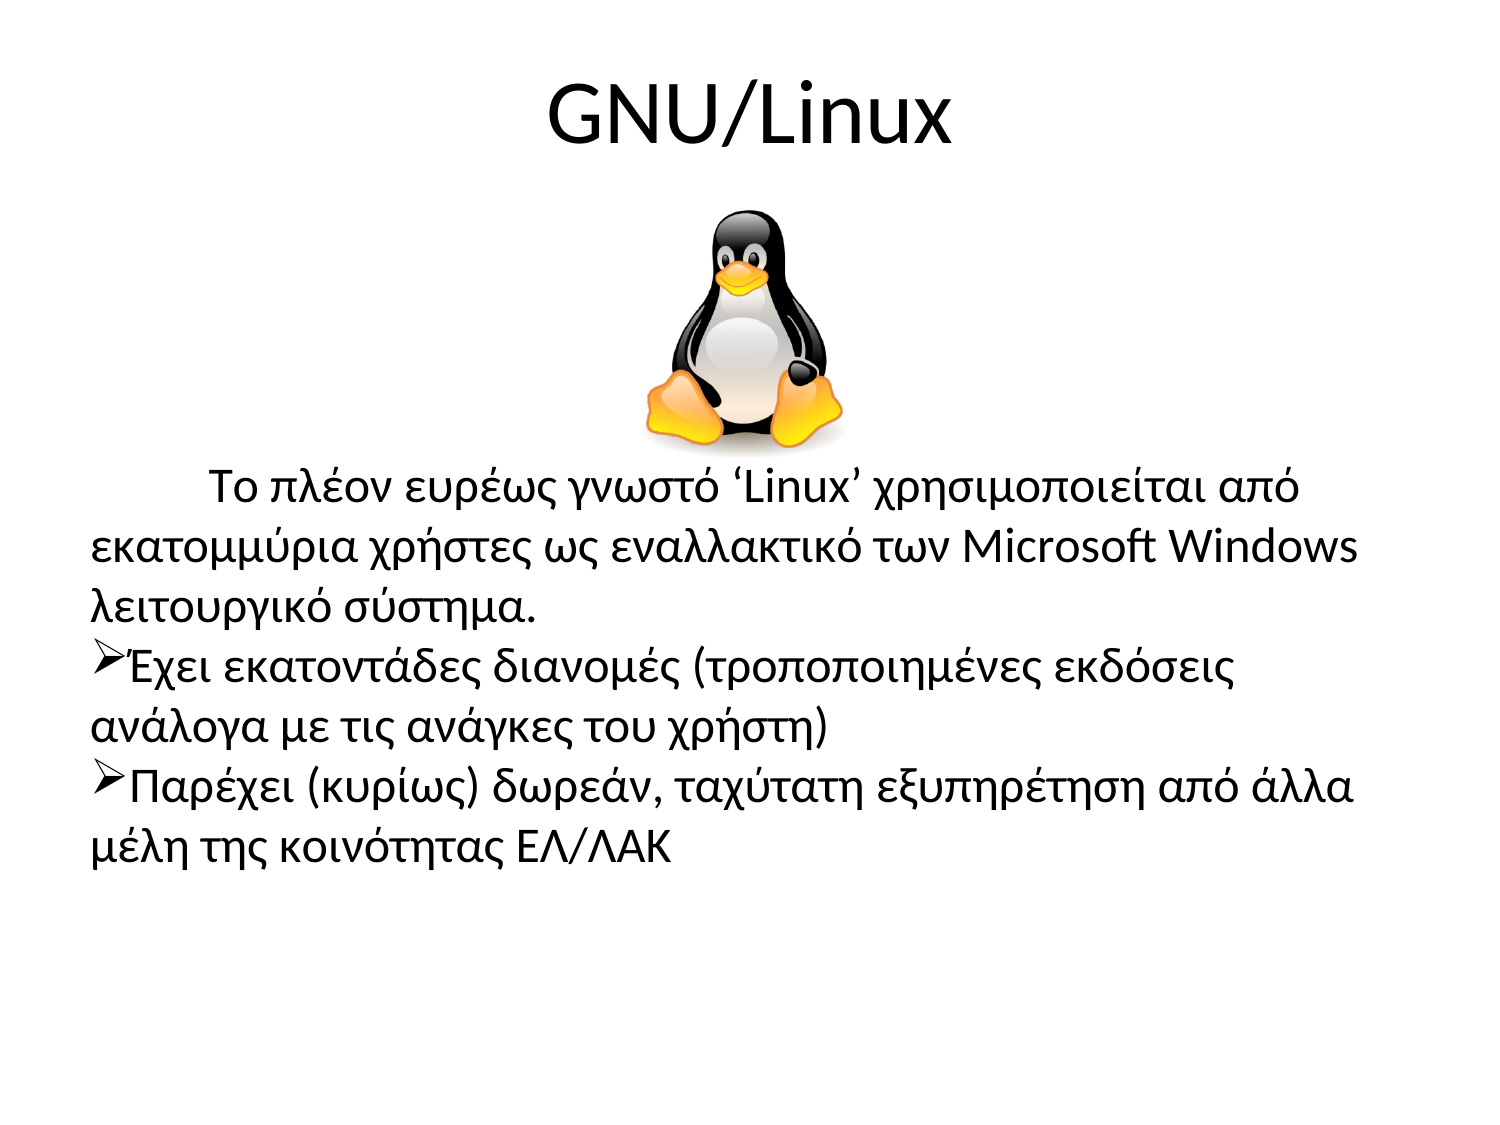

17/5/2013
Θεματα ΚτΠ/Γ
GNU/Linux
	To πλέον ευρέως γνωστό ‘Linux’ χρησιμοποιείται από εκατομμύρια χρήστες ως εναλλακτικό των Microsoft Windows λειτουργικό σύστημα.
Έχει εκατοντάδες διανομές (τροποποιημένες εκδόσεις ανάλογα με τις ανάγκες του χρήστη)
Παρέχει (κυρίως) δωρεάν, ταχύτατη εξυπηρέτηση από άλλα μέλη της κοινότητας ΕΛ/ΛΑΚ